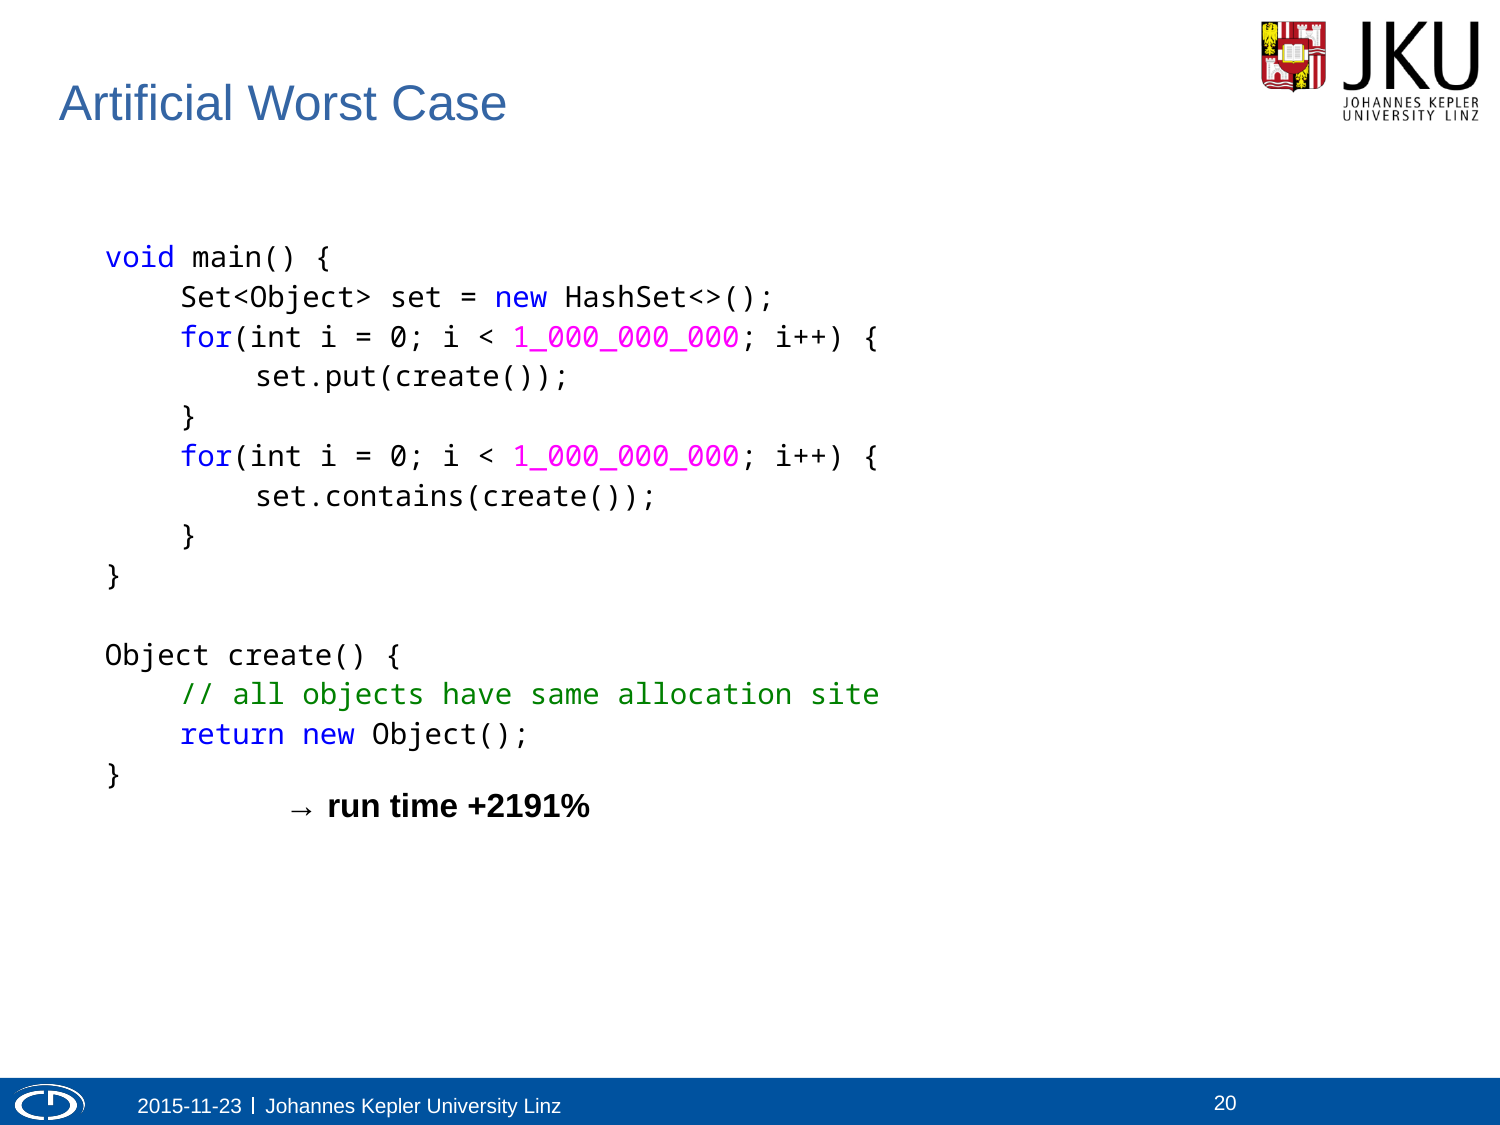

# Artificial Worst Case
void main() {
	Set<Object> set = new HashSet<>();
	for(int i = 0; i < 1_000_000_000; i++) {
		set.put(create());
	}
	for(int i = 0; i < 1_000_000_000; i++) {
		set.contains(create());
	}
}
Object create() {
	// all objects have same allocation site
	return new Object();
}
→ run time +2191%
20